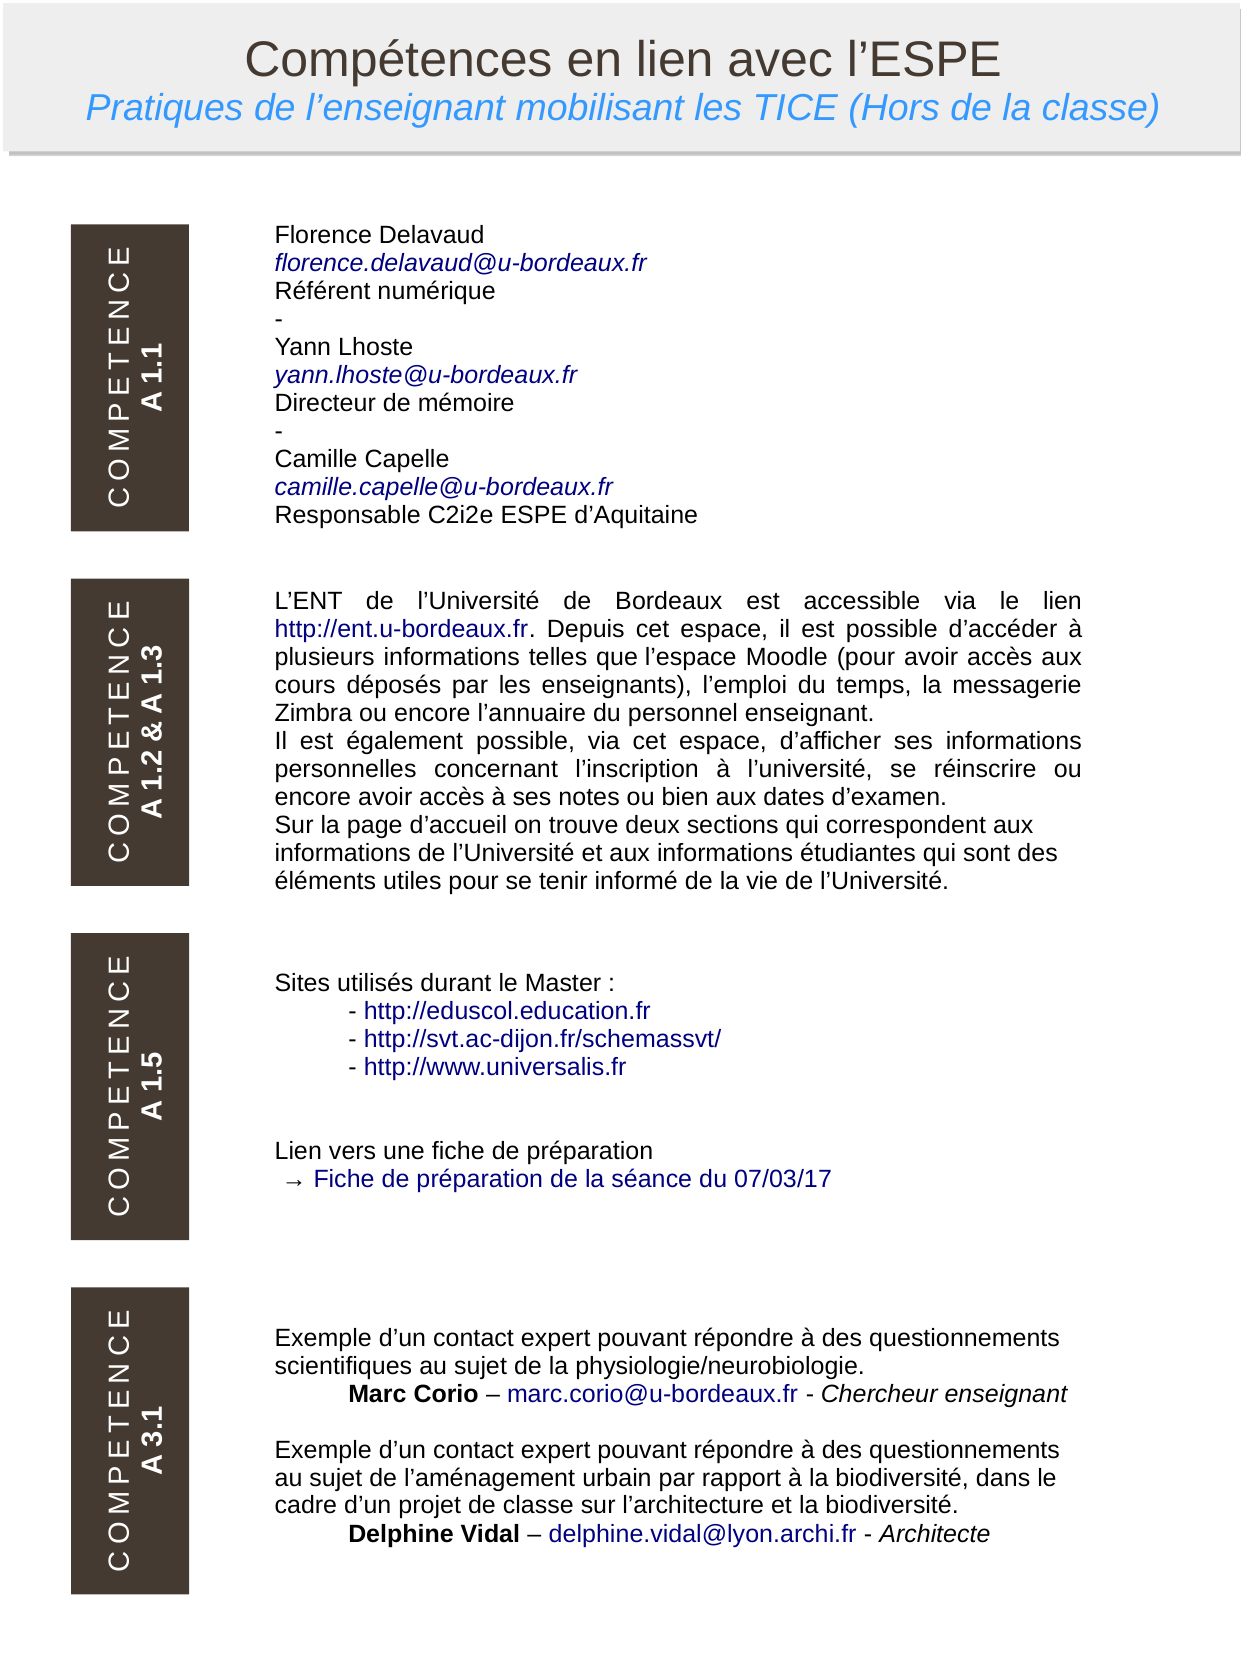

Compétences en lien avec l’ESPE
Pratiques de l’enseignant mobilisant les TICE (Hors de la classe)
Florence Delavaud
florence.delavaud@u-bordeaux.fr
Référent numérique
-
Yann Lhoste
yann.lhoste@u-bordeaux.fr
Directeur de mémoire
-
Camille Capelle
camille.capelle@u-bordeaux.fr
Responsable C2i2e ESPE d’Aquitaine
COMPETENCE
A 1.1
L’ENT de l’Université de Bordeaux est accessible via le lien http://ent.u-bordeaux.fr. Depuis cet espace, il est possible d’accéder à plusieurs informations telles que l’espace Moodle (pour avoir accès aux cours déposés par les enseignants), l’emploi du temps, la messagerie Zimbra ou encore l’annuaire du personnel enseignant.
Il est également possible, via cet espace, d’afficher ses informations personnelles concernant l’inscription à l’université, se réinscrire ou encore avoir accès à ses notes ou bien aux dates d’examen.
Sur la page d’accueil on trouve deux sections qui correspondent aux informations de l’Université et aux informations étudiantes qui sont des éléments utiles pour se tenir informé de la vie de l’Université.
COMPETENCE
A 1.2 & A 1.3
Sites utilisés durant le Master :
	- http://eduscol.education.fr
	- http://svt.ac-dijon.fr/schemassvt/
	- http://www.universalis.fr
Lien vers une fiche de préparation
 → Fiche de préparation de la séance du 07/03/17
COMPETENCE
A 1.5
Exemple d’un contact expert pouvant répondre à des questionnements scientifiques au sujet de la physiologie/neurobiologie.
	Marc Corio – marc.corio@u-bordeaux.fr - Chercheur enseignant
Exemple d’un contact expert pouvant répondre à des questionnements au sujet de l’aménagement urbain par rapport à la biodiversité, dans le cadre d’un projet de classe sur l’architecture et la biodiversité.
	Delphine Vidal – delphine.vidal@lyon.archi.fr - Architecte
COMPETENCE
A 3.1